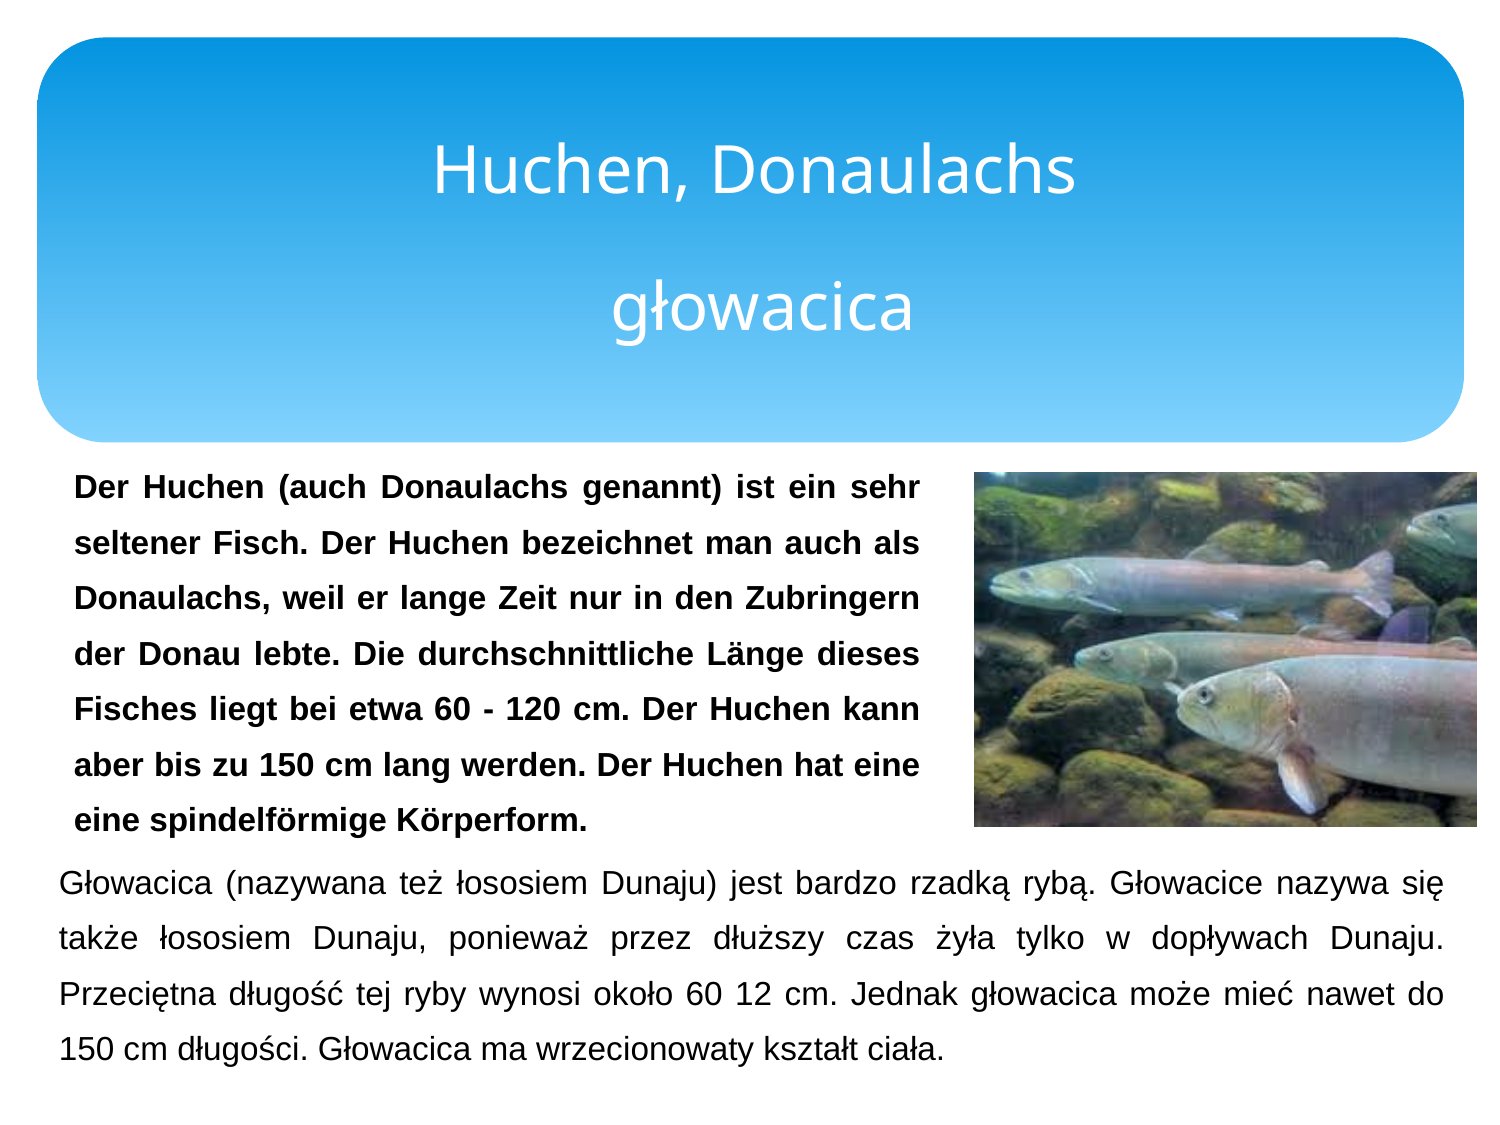

# Huchen, Donaulachs głowacica
Der Huchen (auch Donaulachs genannt) ist ein sehr seltener Fisch. Der Huchen bezeichnet man auch als Donaulachs, weil er lange Zeit nur in den Zubringern der Donau lebte. Die durchschnittliche Länge dieses Fisches liegt bei etwa 60 - 120 cm. Der Huchen kann aber bis zu 150 cm lang werden. Der Huchen hat eine eine spindelförmige Körperform.
Głowacica (nazywana też łososiem Dunaju) jest bardzo rzadką rybą. Głowacice nazywa się także łososiem Dunaju, ponieważ przez dłuższy czas żyła tylko w dopływach Dunaju. Przeciętna długość tej ryby wynosi około 60 12 cm. Jednak głowacica może mieć nawet do 150 cm długości. Głowacica ma wrzecionowaty kształt ciała.